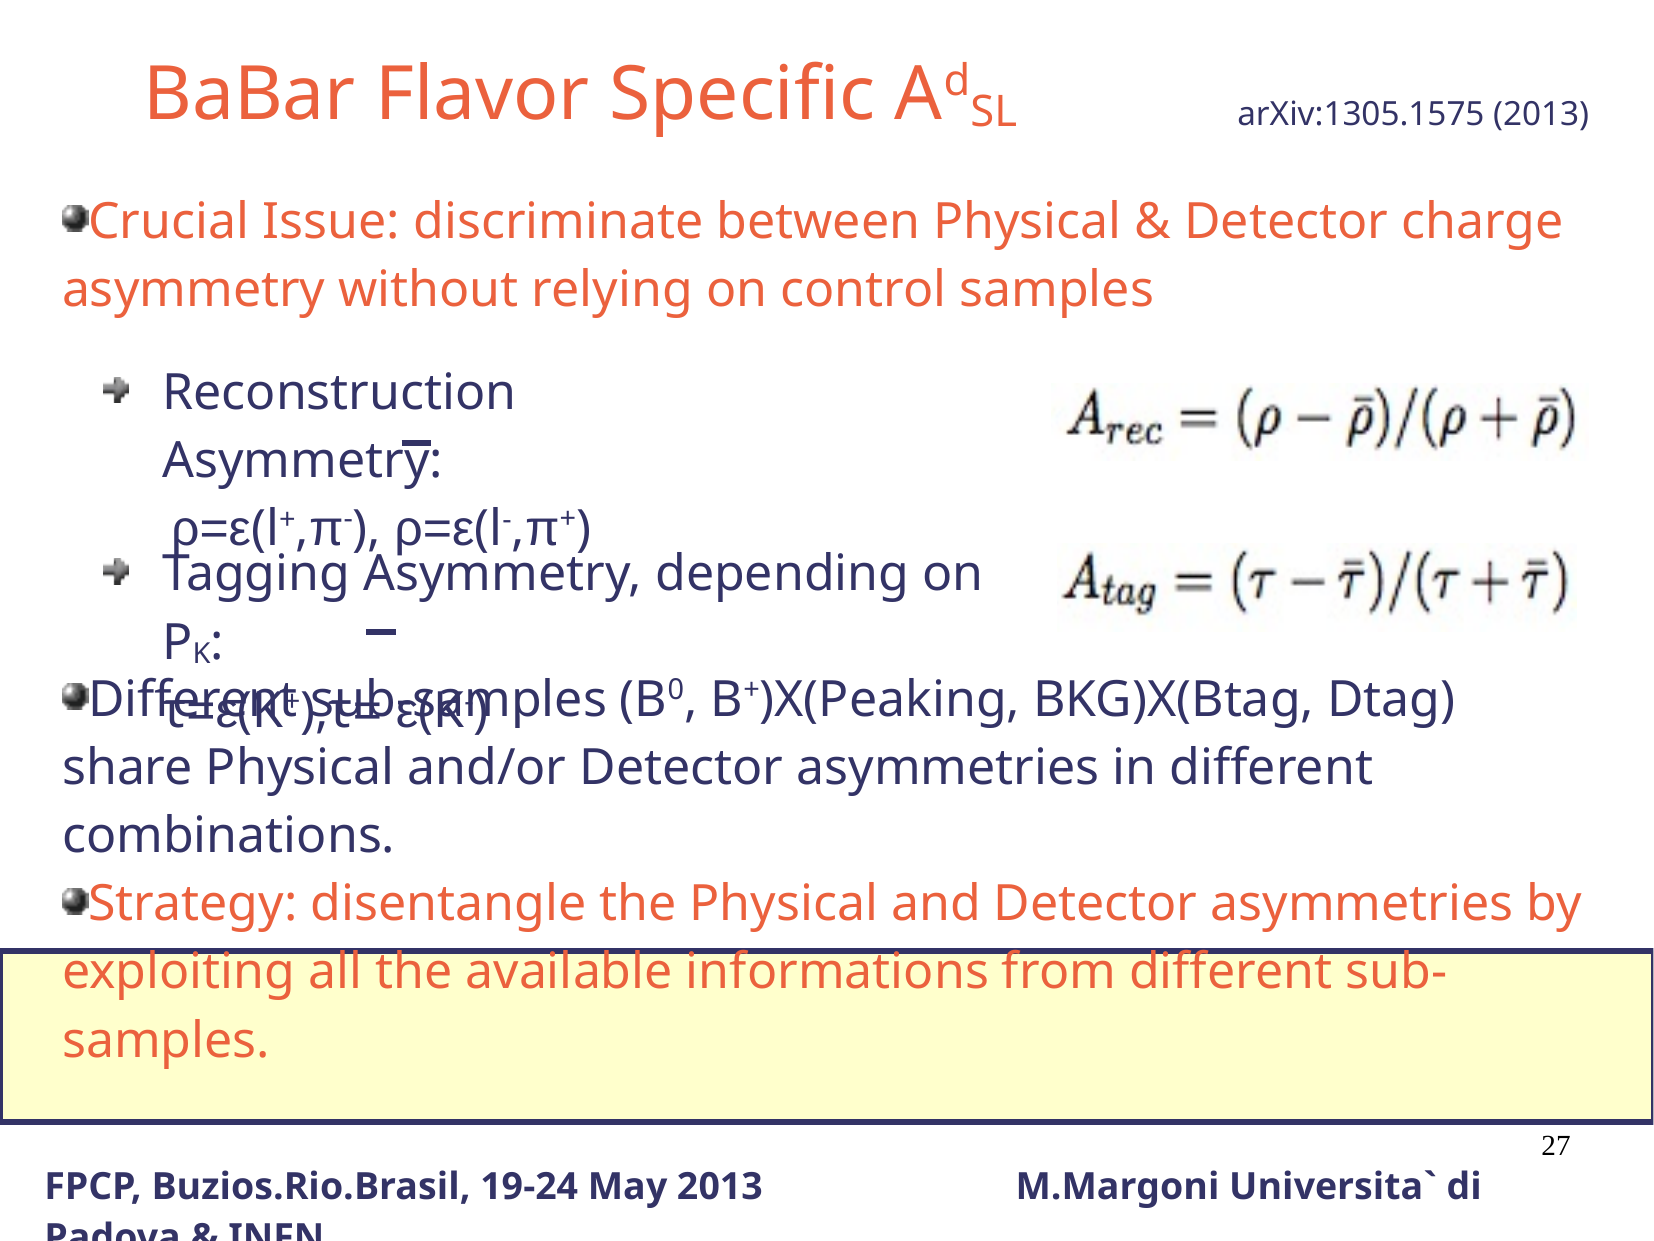

BaBar Flavor Specific AdSL
arXiv:1305.1575 (2013)
Crucial Issue: discriminate between Physical & Detector charge asymmetry without relying on control samples
Different sub-samples (B0, B+)X(Peaking, BKG)X(Btag, Dtag) share Physical and/or Detector asymmetries in different combinations.
Strategy: disentangle the Physical and Detector asymmetries by exploiting all the available informations from different sub-samples.
Reconstruction Asymmetry:
	 ρ=ε(l+,π-), ρ=ε(l-,π+)
Tagging Asymmetry, depending on PK:
τ=ε(K+),τ= ε(K-)
27
FPCP, Buzios.Rio.Brasil, 19-24 May 2013 M.Margoni Universita` di Padova & INFN